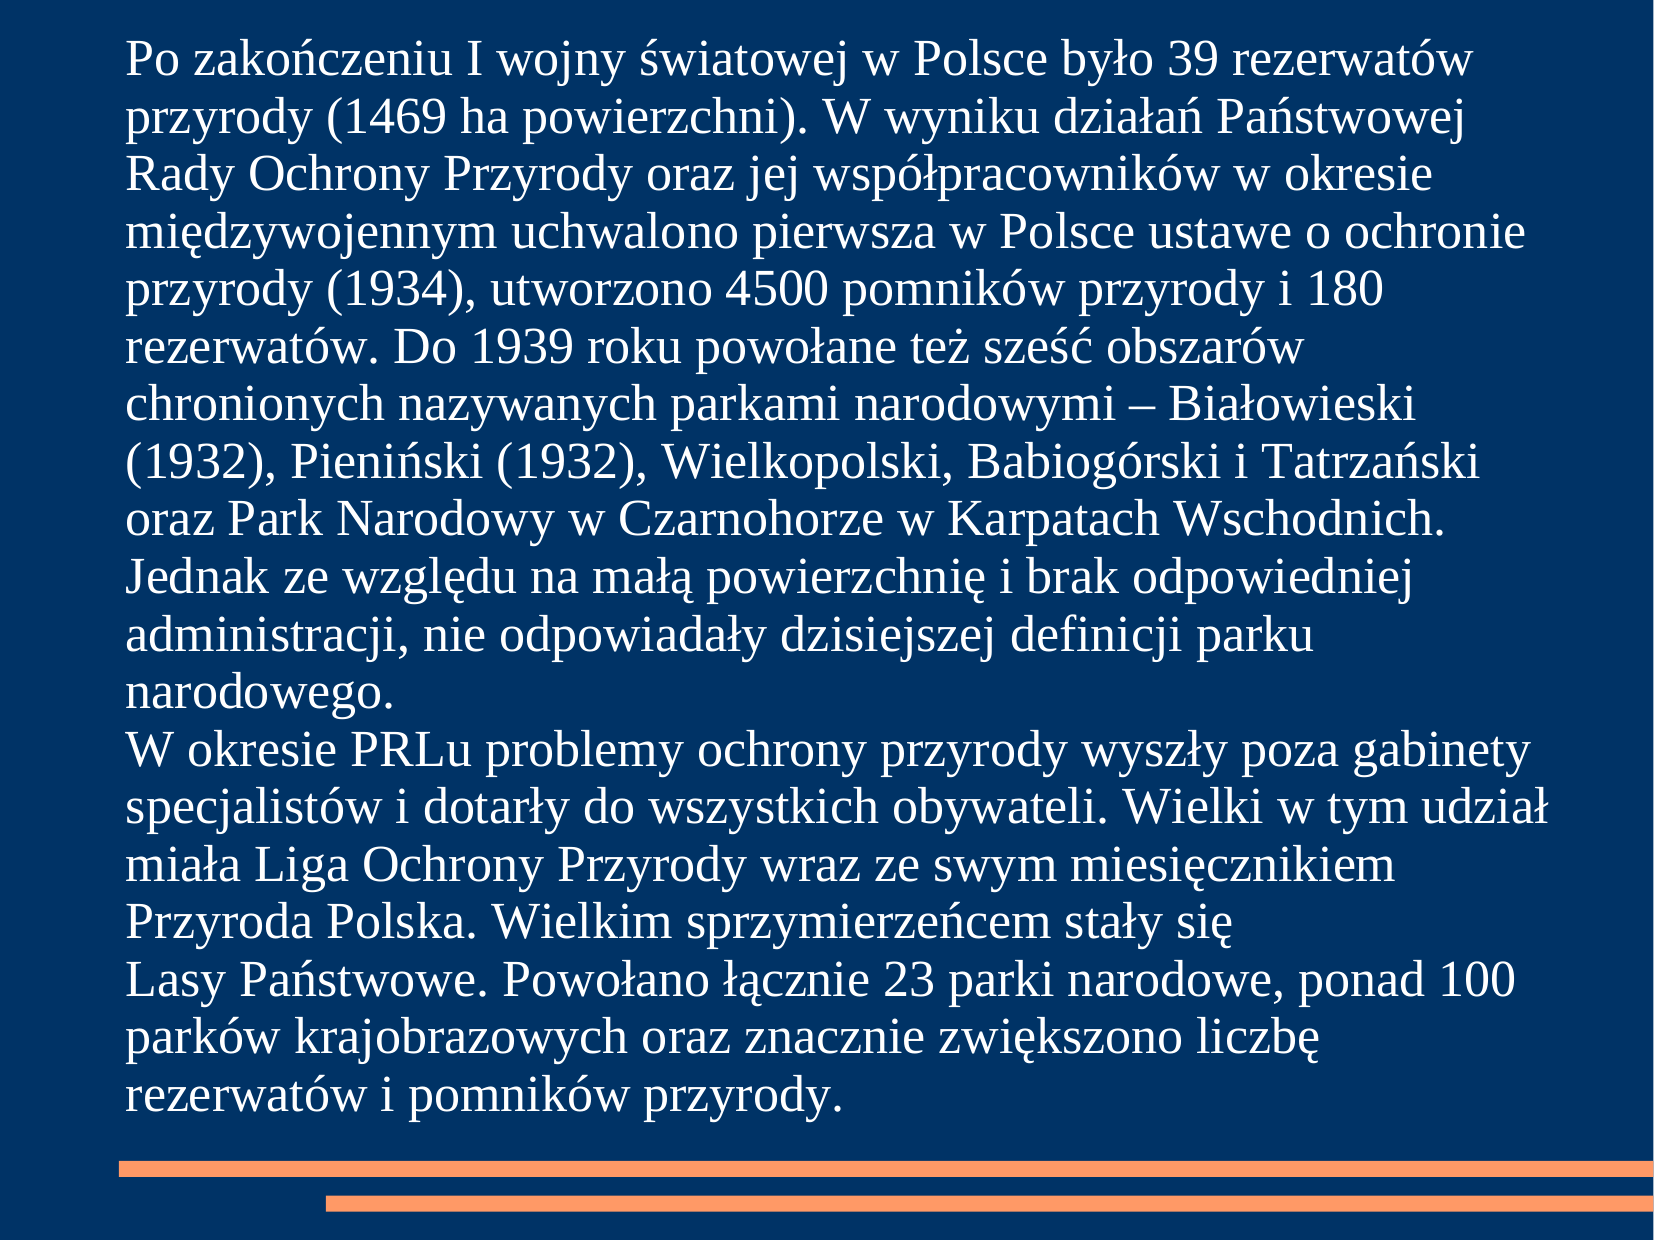

Po zakończeniu I wojny światowej w Polsce było 39 rezerwatów przyrody (1469 ha powierzchni). W wyniku działań Państwowej Rady Ochrony Przyrody oraz jej współpracowników w okresie międzywojennym uchwalono pierwsza w Polsce ustawe o ochronie przyrody (1934), utworzono 4500 pomników przyrody i 180 rezerwatów. Do 1939 roku powołane też sześć obszarów chronionych nazywanych parkami narodowymi – Białowieski (1932), Pieniński (1932), Wielkopolski, Babiogórski i Tatrzański oraz Park Narodowy w Czarnohorze w Karpatach Wschodnich. Jednak ze względu na małą powierzchnię i brak odpowiedniej administracji, nie odpowiadały dzisiejszej definicji parku narodowego.
W okresie PRLu problemy ochrony przyrody wyszły poza gabinety specjalistów i dotarły do wszystkich obywateli. Wielki w tym udział miała Liga Ochrony Przyrody wraz ze swym miesięcznikiem Przyroda Polska. Wielkim sprzymierzeńcem stały się Lasy Państwowe. Powołano łącznie 23 parki narodowe, ponad 100 parków krajobrazowych oraz znacznie zwiększono liczbę rezerwatów i pomników przyrody.
#